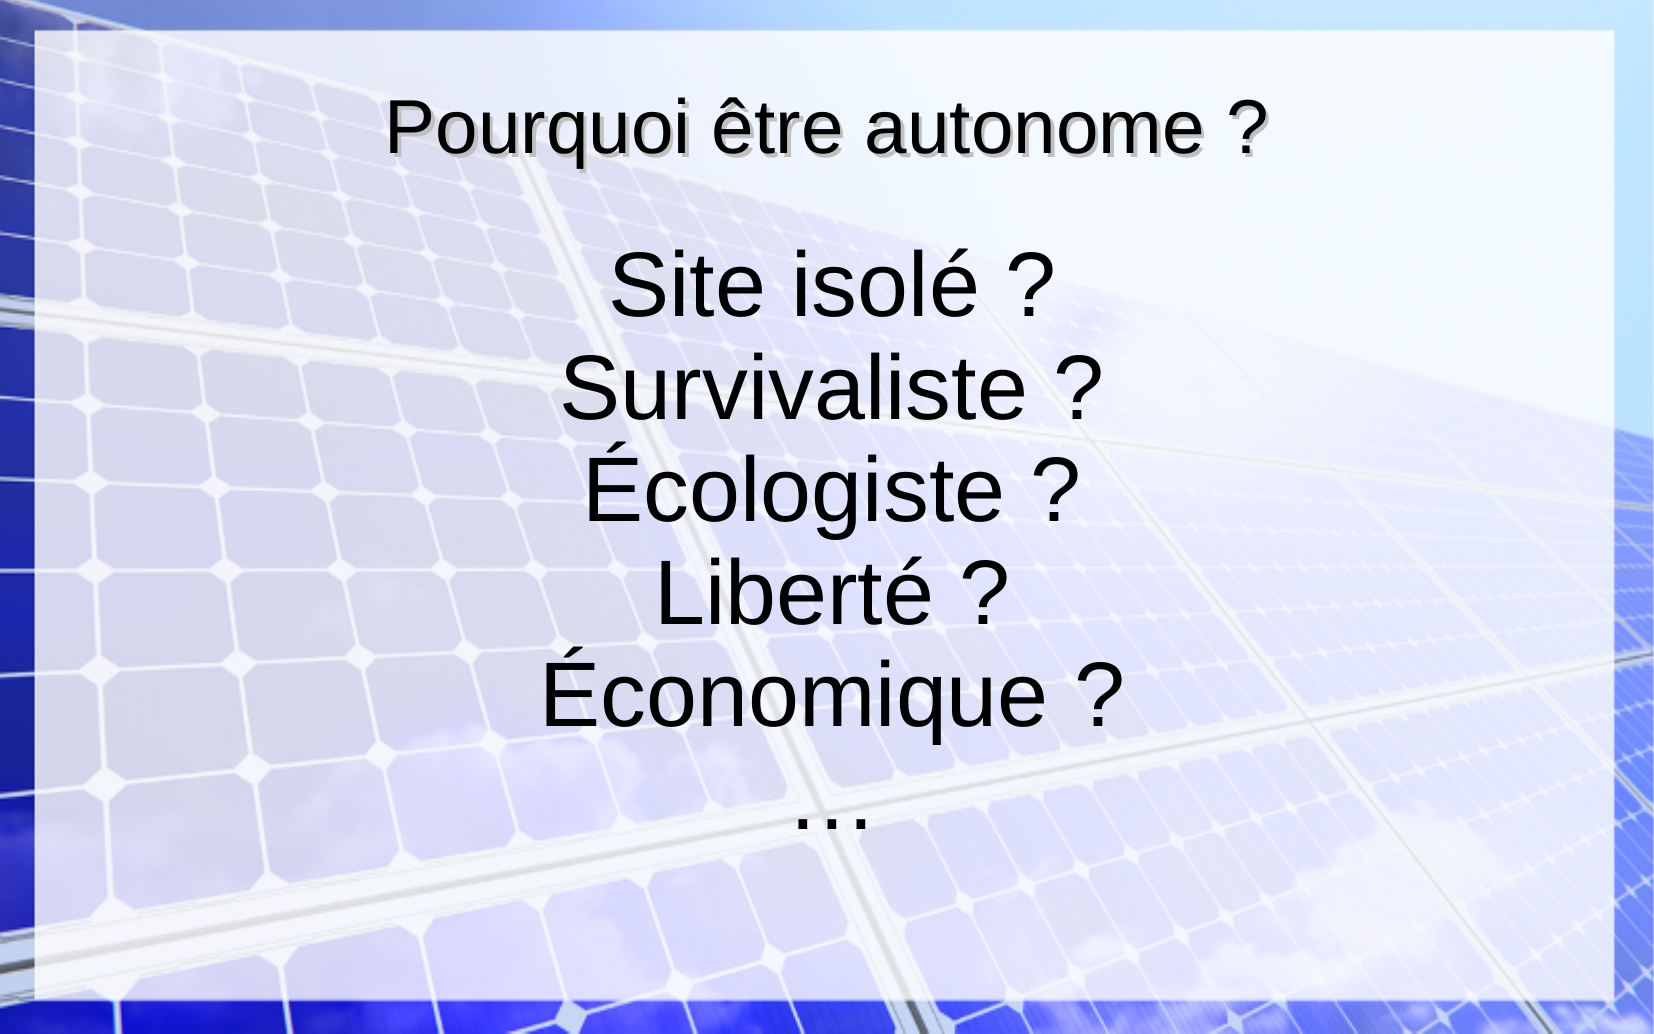

# Pourquoi être autonome ?
Site isolé ?
Survivaliste ?
Écologiste ?
Liberté ?
Économique ?
…